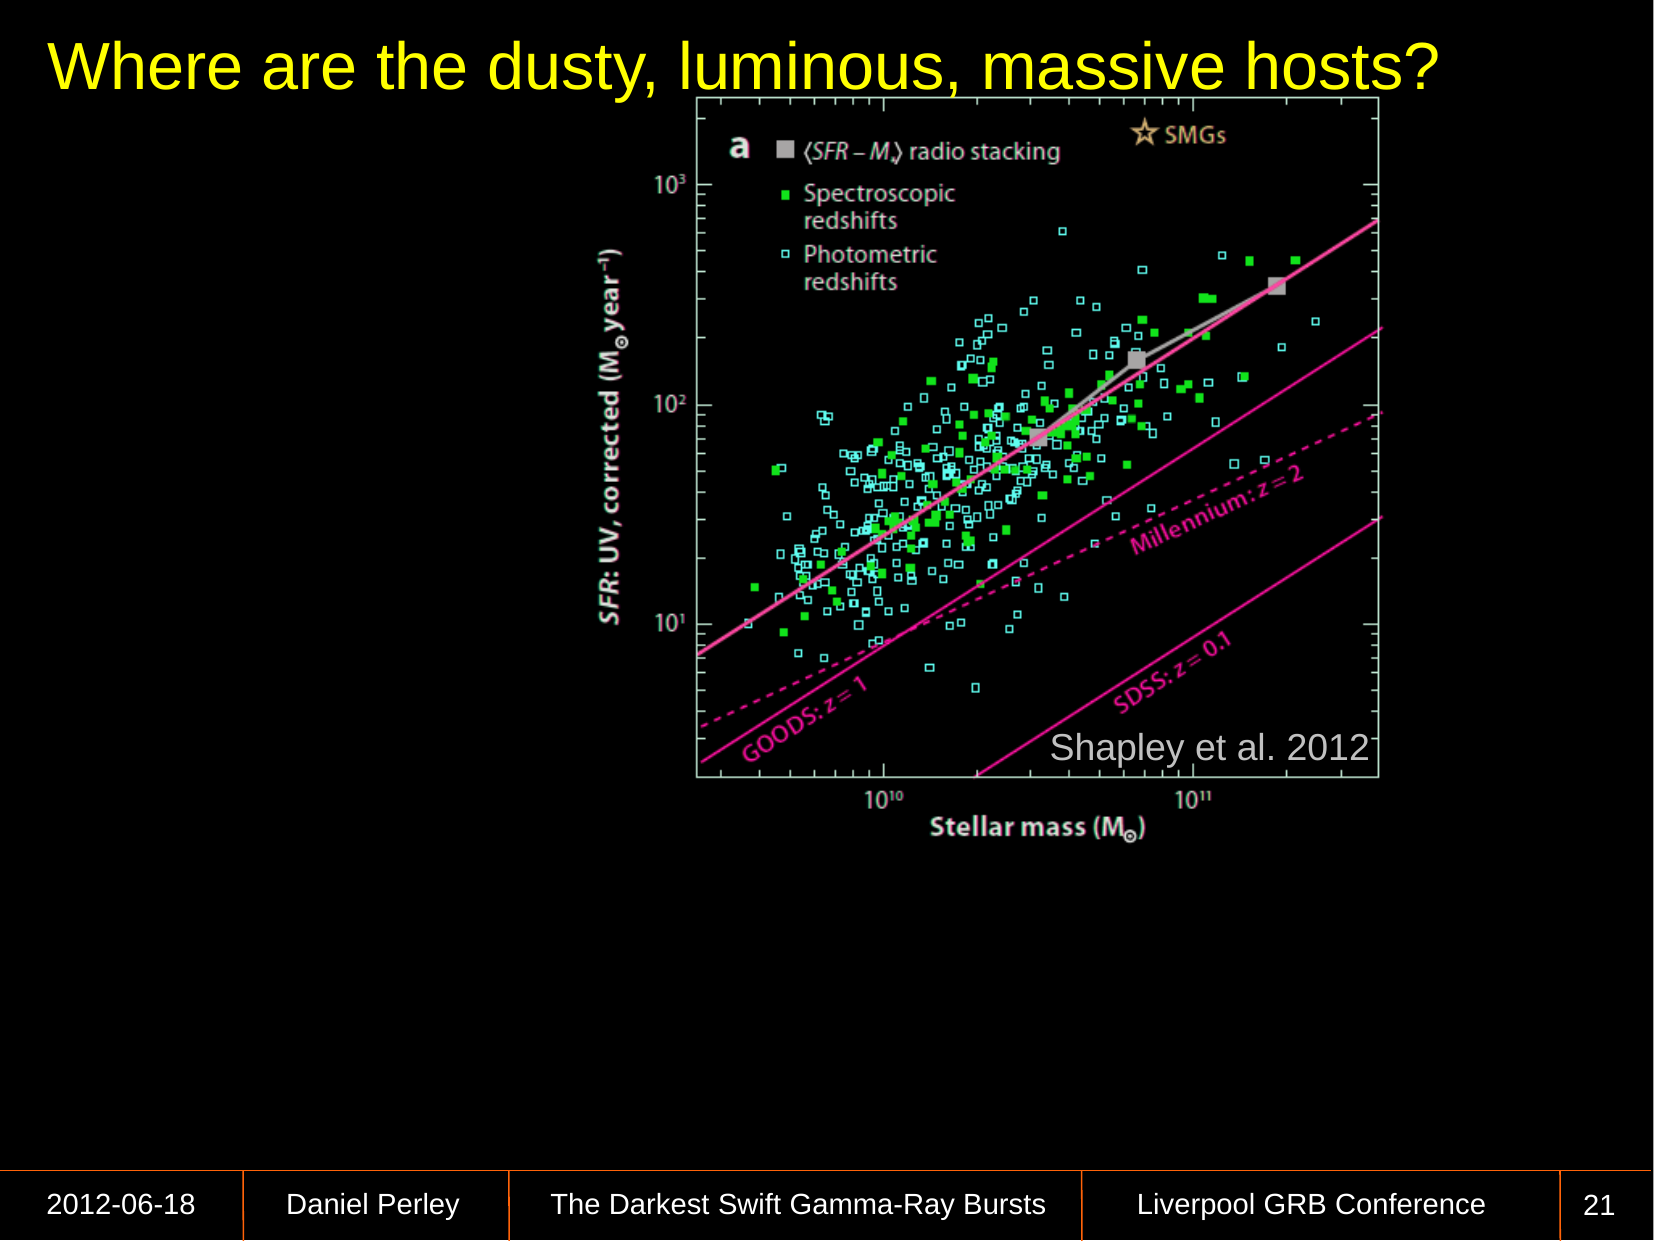

# Where are the dusty, luminous, massive hosts?
Shapley et al. 2012
21